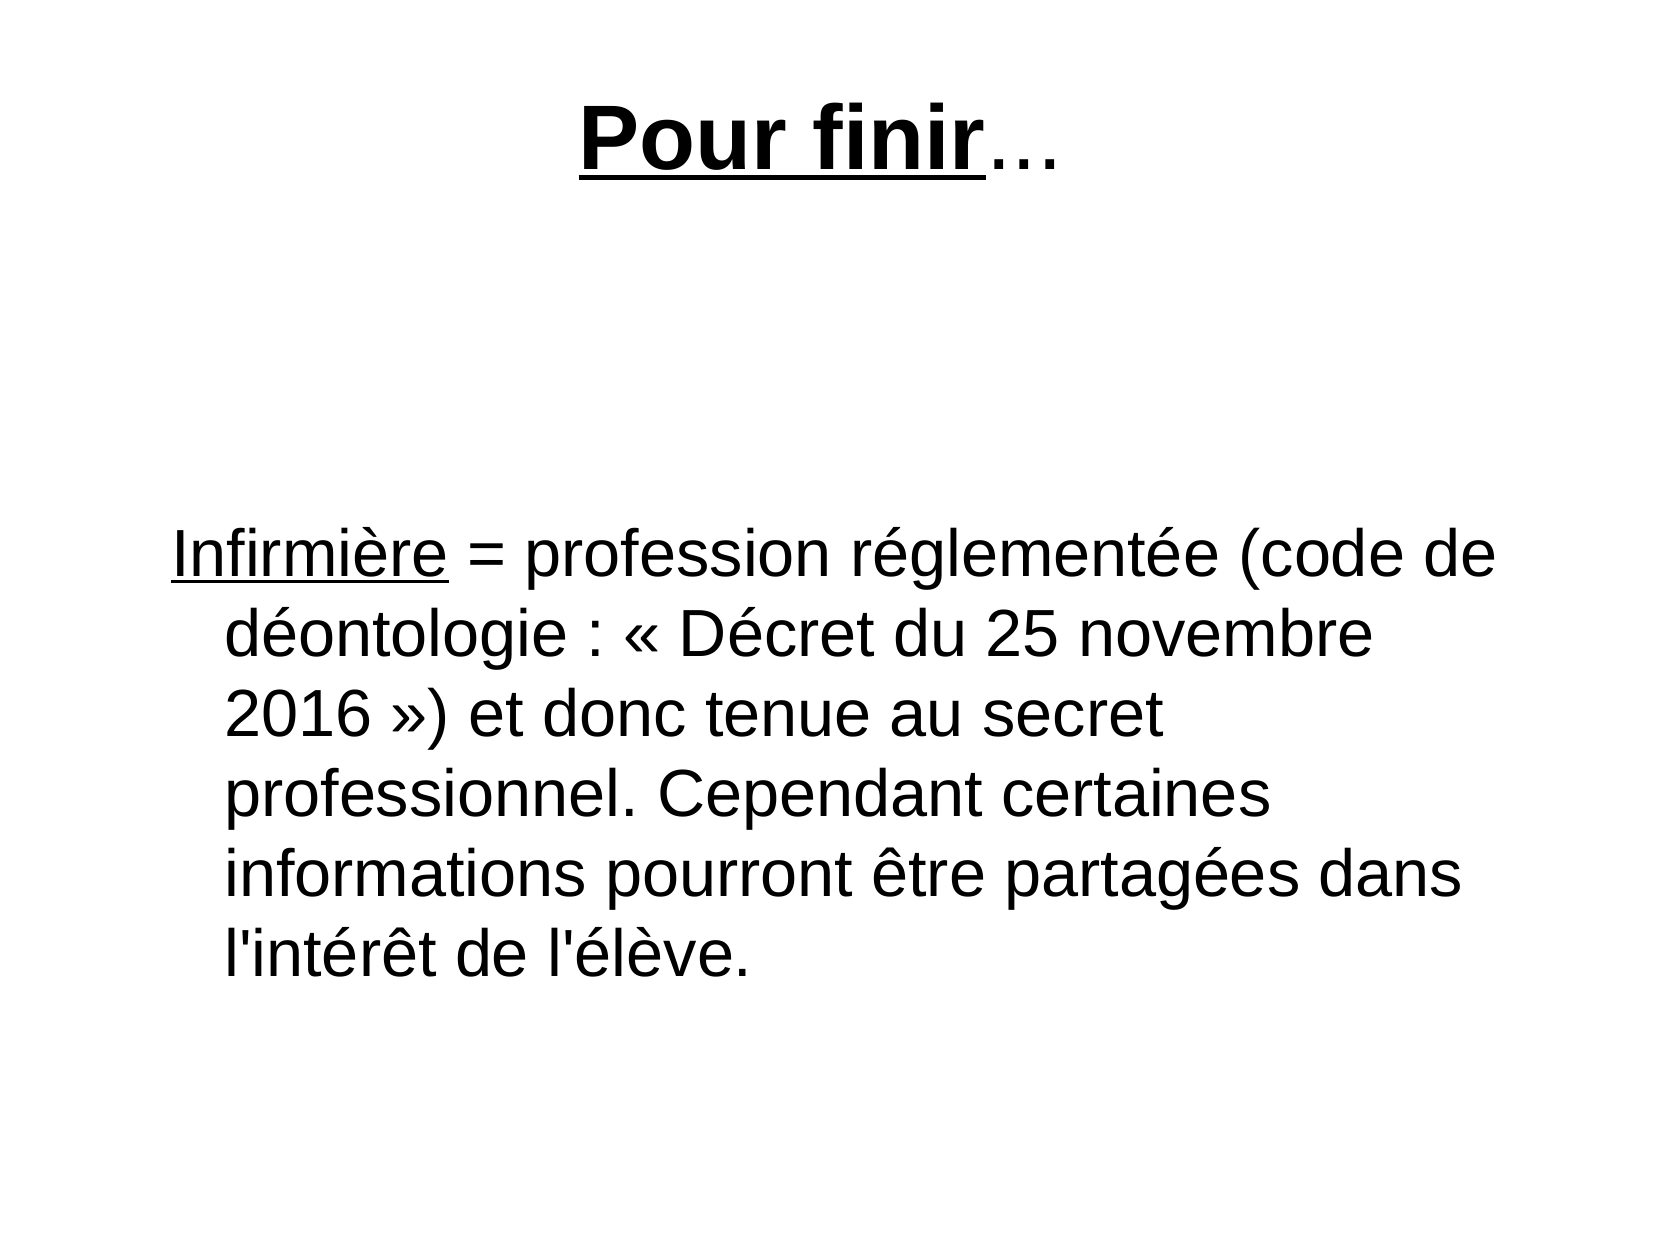

# Pour finir...
Infirmière = profession réglementée (code de déontologie : « Décret du 25 novembre 2016 ») et donc tenue au secret professionnel. Cependant certaines informations pourront être partagées dans l'intérêt de l'élève.